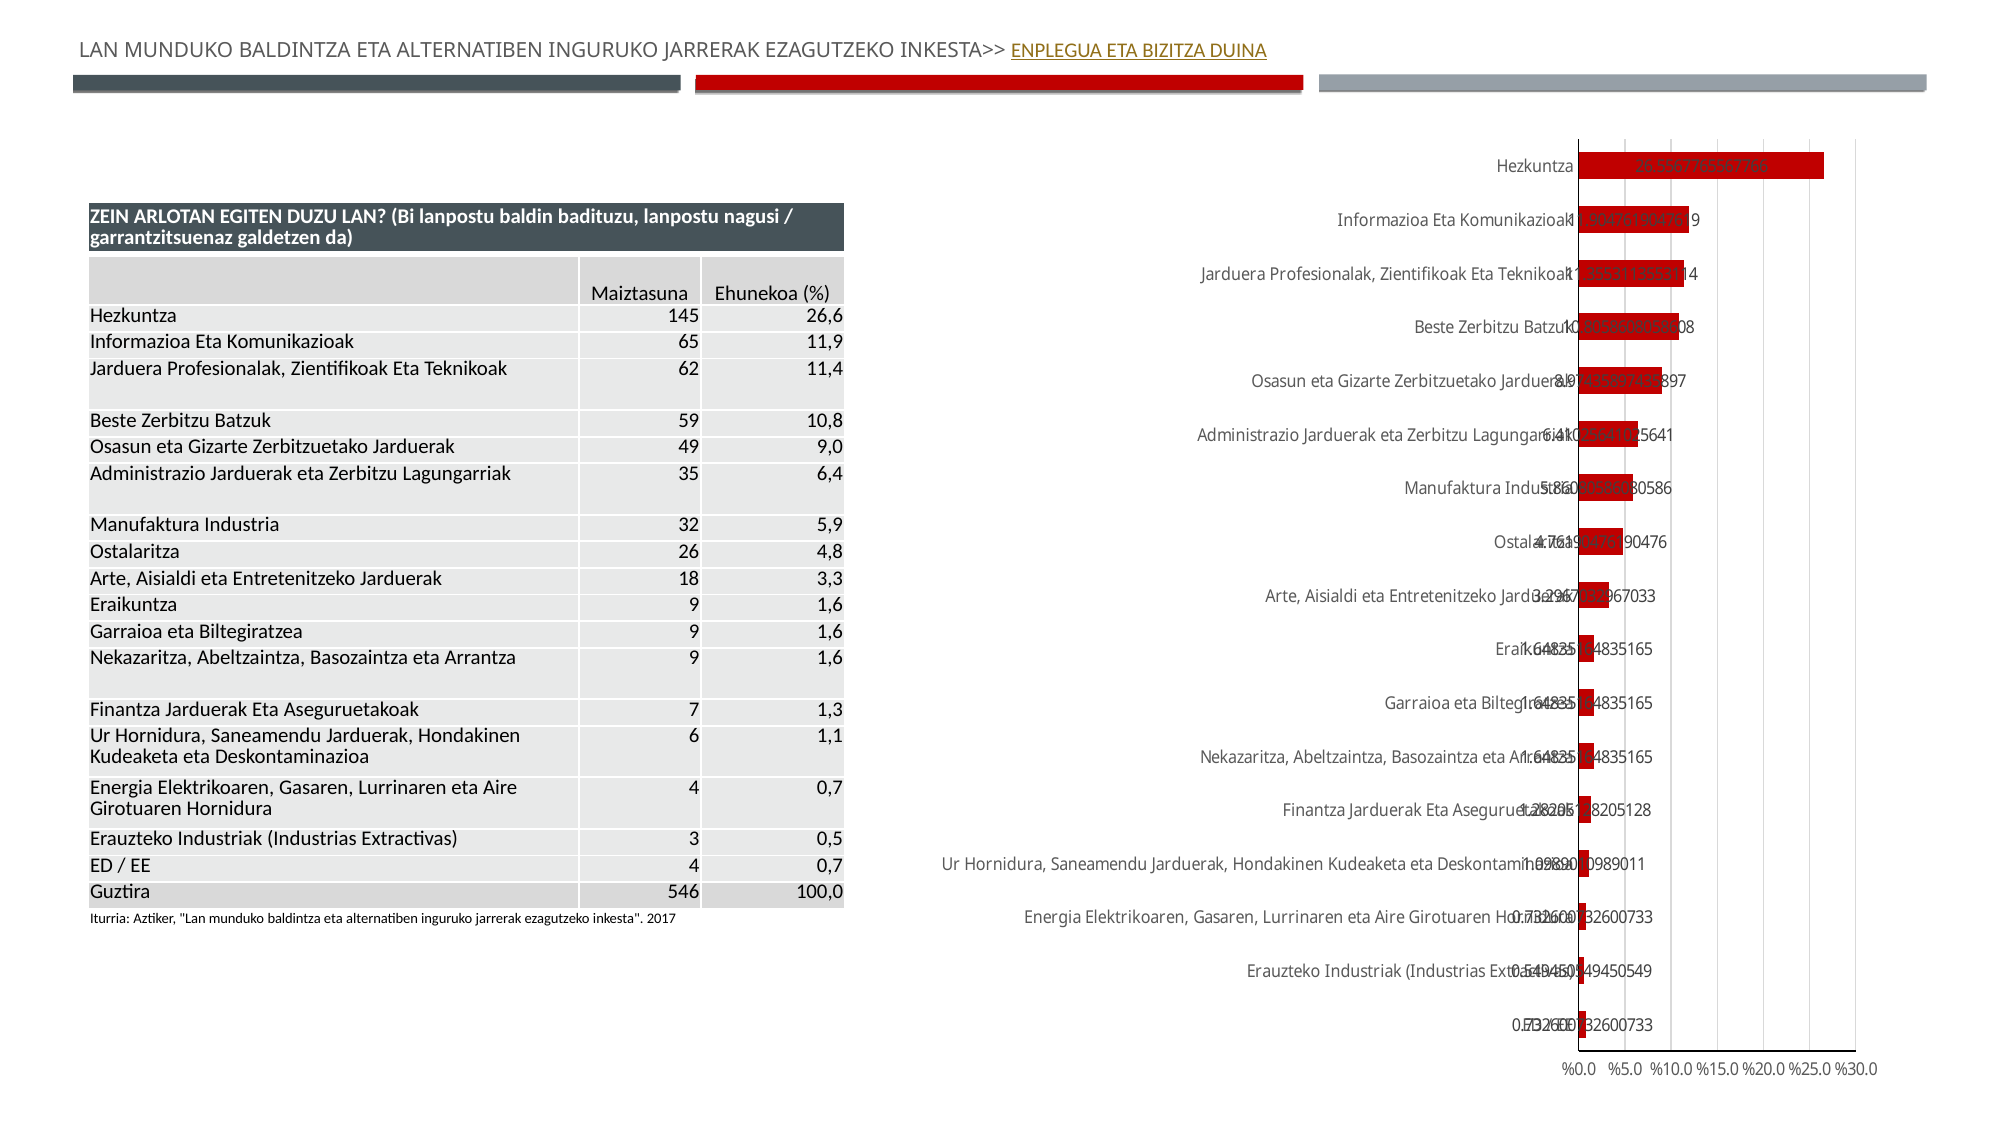

LAN MUNDUKO BALDINTZA ETA ALTERNATIBEN INGURUKO JARRERAK EZAGUTZEKO INKESTA>> ENPLEGUA ETA BIZITZA DUINA
### Chart
| Category | |
|---|---|
| ED / EE | 0.732600732600733 |
| Erauzteko Industriak (Industrias Extractivas) | 0.549450549450549 |
| Energia Elektrikoaren, Gasaren, Lurrinaren eta Aire Girotuaren Hornidura | 0.732600732600733 |
| Ur Hornidura, Saneamendu Jarduerak, Hondakinen Kudeaketa eta Deskontaminazioa | 1.0989010989011 |
| Finantza Jarduerak Eta Aseguruetakoak | 1.28205128205128 |
| Nekazaritza, Abeltzaintza, Basozaintza eta Arrantza | 1.64835164835165 |
| Garraioa eta Biltegiratzea | 1.64835164835165 |
| Eraikuntza | 1.64835164835165 |
| Arte, Aisialdi eta Entretenitzeko Jarduerak | 3.2967032967033 |
| Ostalaritza | 4.76190476190476 |
| Manufaktura Industria | 5.86080586080586 |
| Administrazio Jarduerak eta Zerbitzu Lagungarriak | 6.41025641025641 |
| Osasun eta Gizarte Zerbitzuetako Jarduerak | 8.97435897435897 |
| Beste Zerbitzu Batzuk | 10.8058608058608 |
| Jarduera Profesionalak, Zientifikoak Eta Teknikoak | 11.3553113553114 |
| Informazioa Eta Komunikazioak | 11.9047619047619 |
| Hezkuntza | 26.5567765567766 || ZEIN ARLOTAN EGITEN DUZU LAN? (Bi lanpostu baldin badituzu, lanpostu nagusi / garrantzitsuenaz galdetzen da) | | |
| --- | --- | --- |
| | Maiztasuna | Ehunekoa (%) |
| Hezkuntza | 145 | 26,6 |
| Informazioa Eta Komunikazioak | 65 | 11,9 |
| Jarduera Profesionalak, Zientifikoak Eta Teknikoak | 62 | 11,4 |
| Beste Zerbitzu Batzuk | 59 | 10,8 |
| Osasun eta Gizarte Zerbitzuetako Jarduerak | 49 | 9,0 |
| Administrazio Jarduerak eta Zerbitzu Lagungarriak | 35 | 6,4 |
| Manufaktura Industria | 32 | 5,9 |
| Ostalaritza | 26 | 4,8 |
| Arte, Aisialdi eta Entretenitzeko Jarduerak | 18 | 3,3 |
| Eraikuntza | 9 | 1,6 |
| Garraioa eta Biltegiratzea | 9 | 1,6 |
| Nekazaritza, Abeltzaintza, Basozaintza eta Arrantza | 9 | 1,6 |
| Finantza Jarduerak Eta Aseguruetakoak | 7 | 1,3 |
| Ur Hornidura, Saneamendu Jarduerak, Hondakinen Kudeaketa eta Deskontaminazioa | 6 | 1,1 |
| Energia Elektrikoaren, Gasaren, Lurrinaren eta Aire Girotuaren Hornidura | 4 | 0,7 |
| Erauzteko Industriak (Industrias Extractivas) | 3 | 0,5 |
| ED / EE | 4 | 0,7 |
| Guztira | 546 | 100,0 |
| Iturria: Aztiker, "Lan munduko baldintza eta alternatiben inguruko jarrerak ezagutzeko inkesta". 2017 | | |